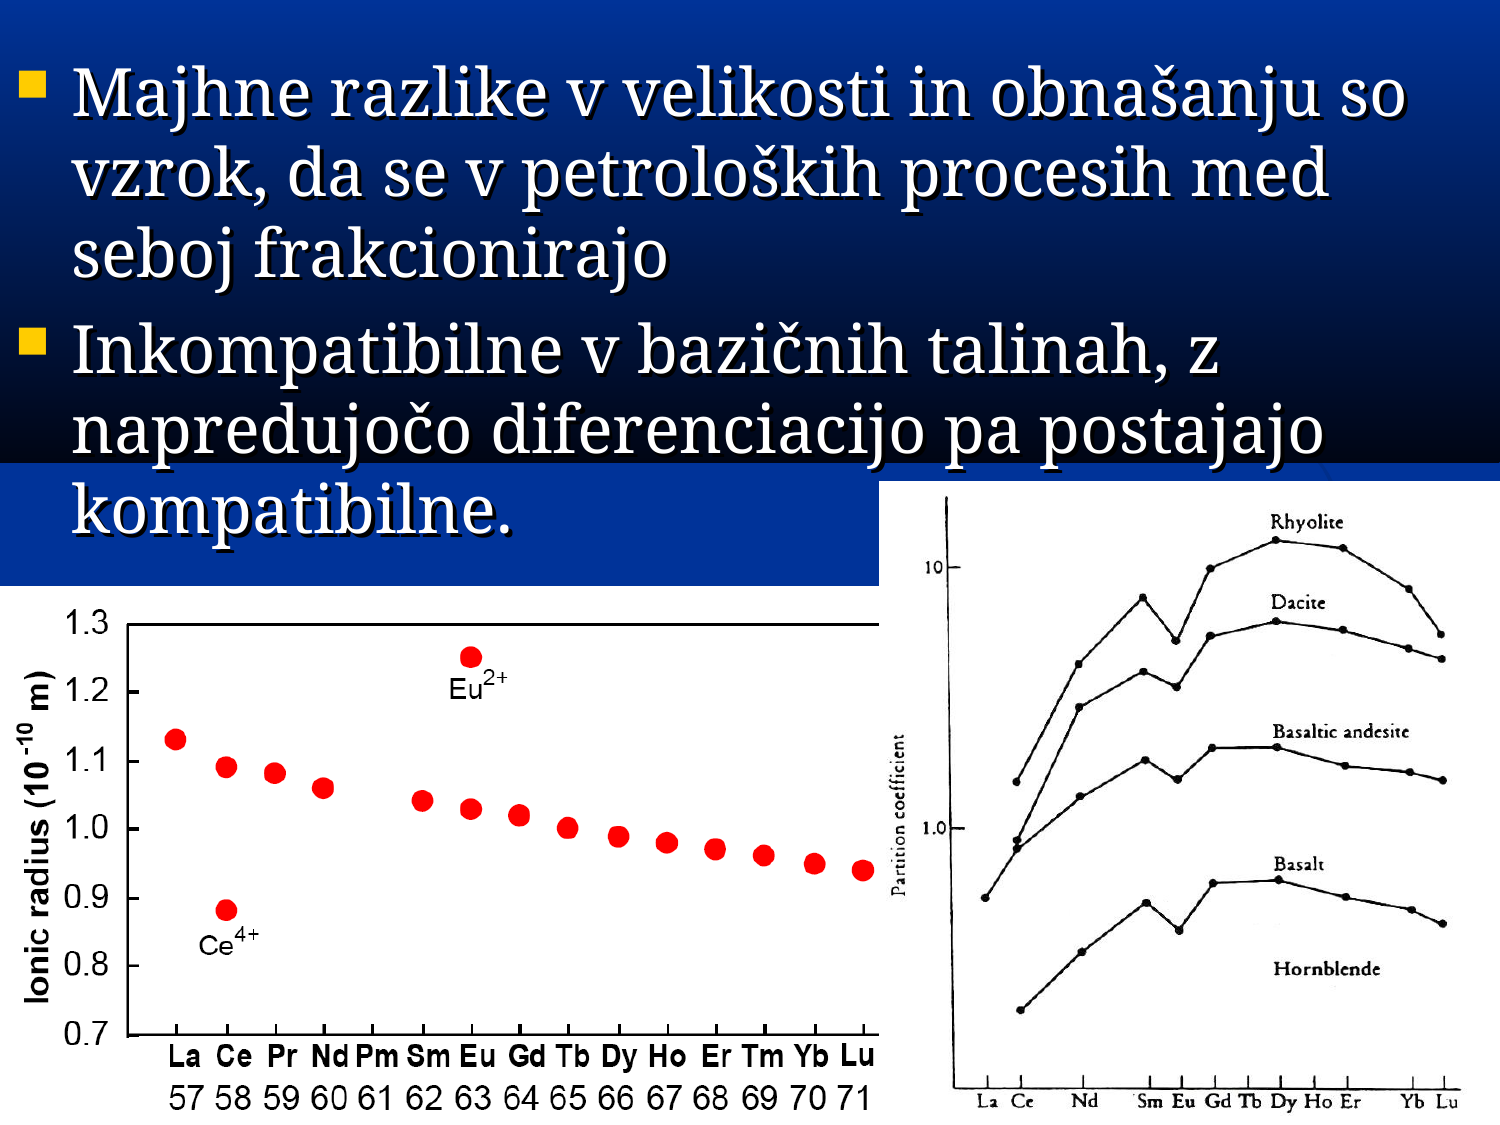

# Majhne razlike v velikosti in obnašanju so vzrok, da se v petroloških procesih med seboj frakcionirajo
Inkompatibilne v bazičnih talinah, z napredujočo diferenciacijo pa postajajo kompatibilne.